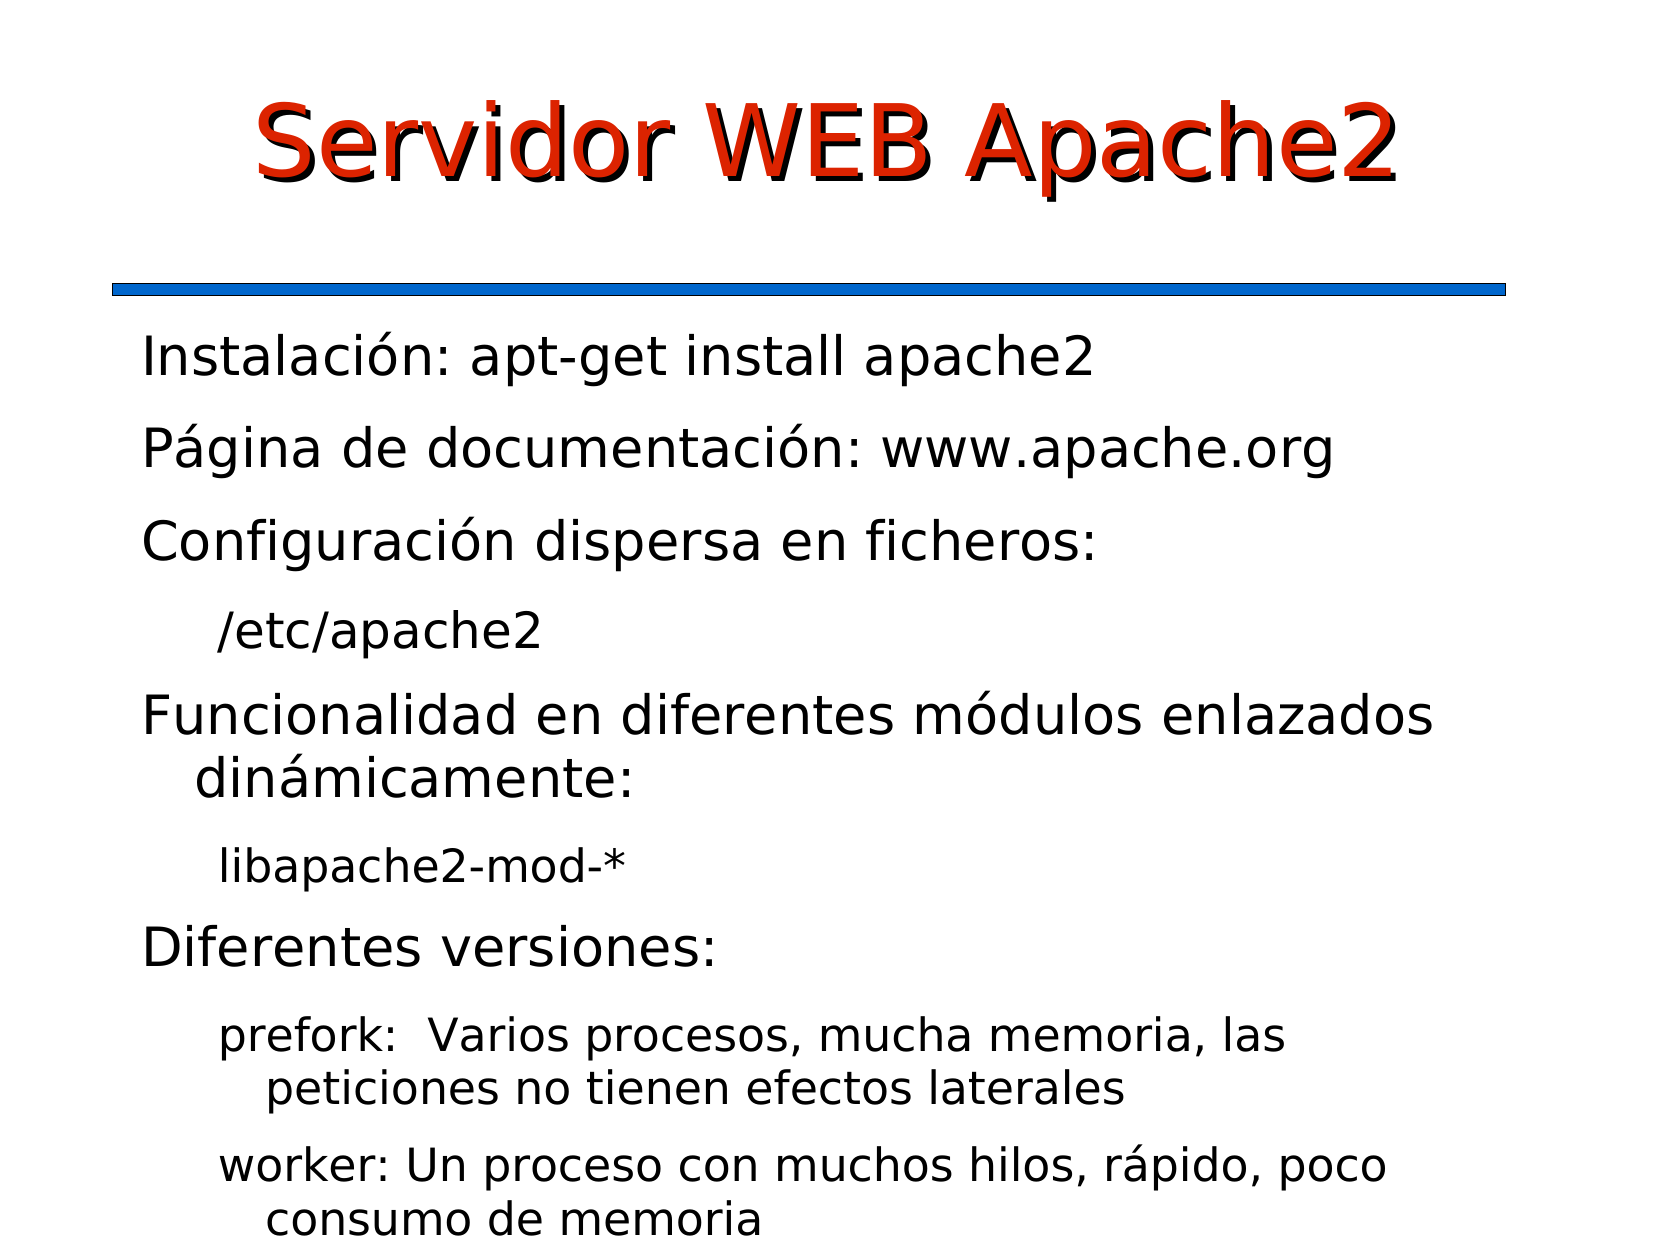

# Servidor WEB Apache2
Instalación: apt-get install apache2
Página de documentación: www.apache.org
Configuración dispersa en ficheros:
/etc/apache2
Funcionalidad en diferentes módulos enlazados dinámicamente:
libapache2-mod-*
Diferentes versiones:
prefork: Varios procesos, mucha memoria, las peticiones no tienen efectos laterales
worker: Un proceso con muchos hilos, rápido, poco consumo de memoria